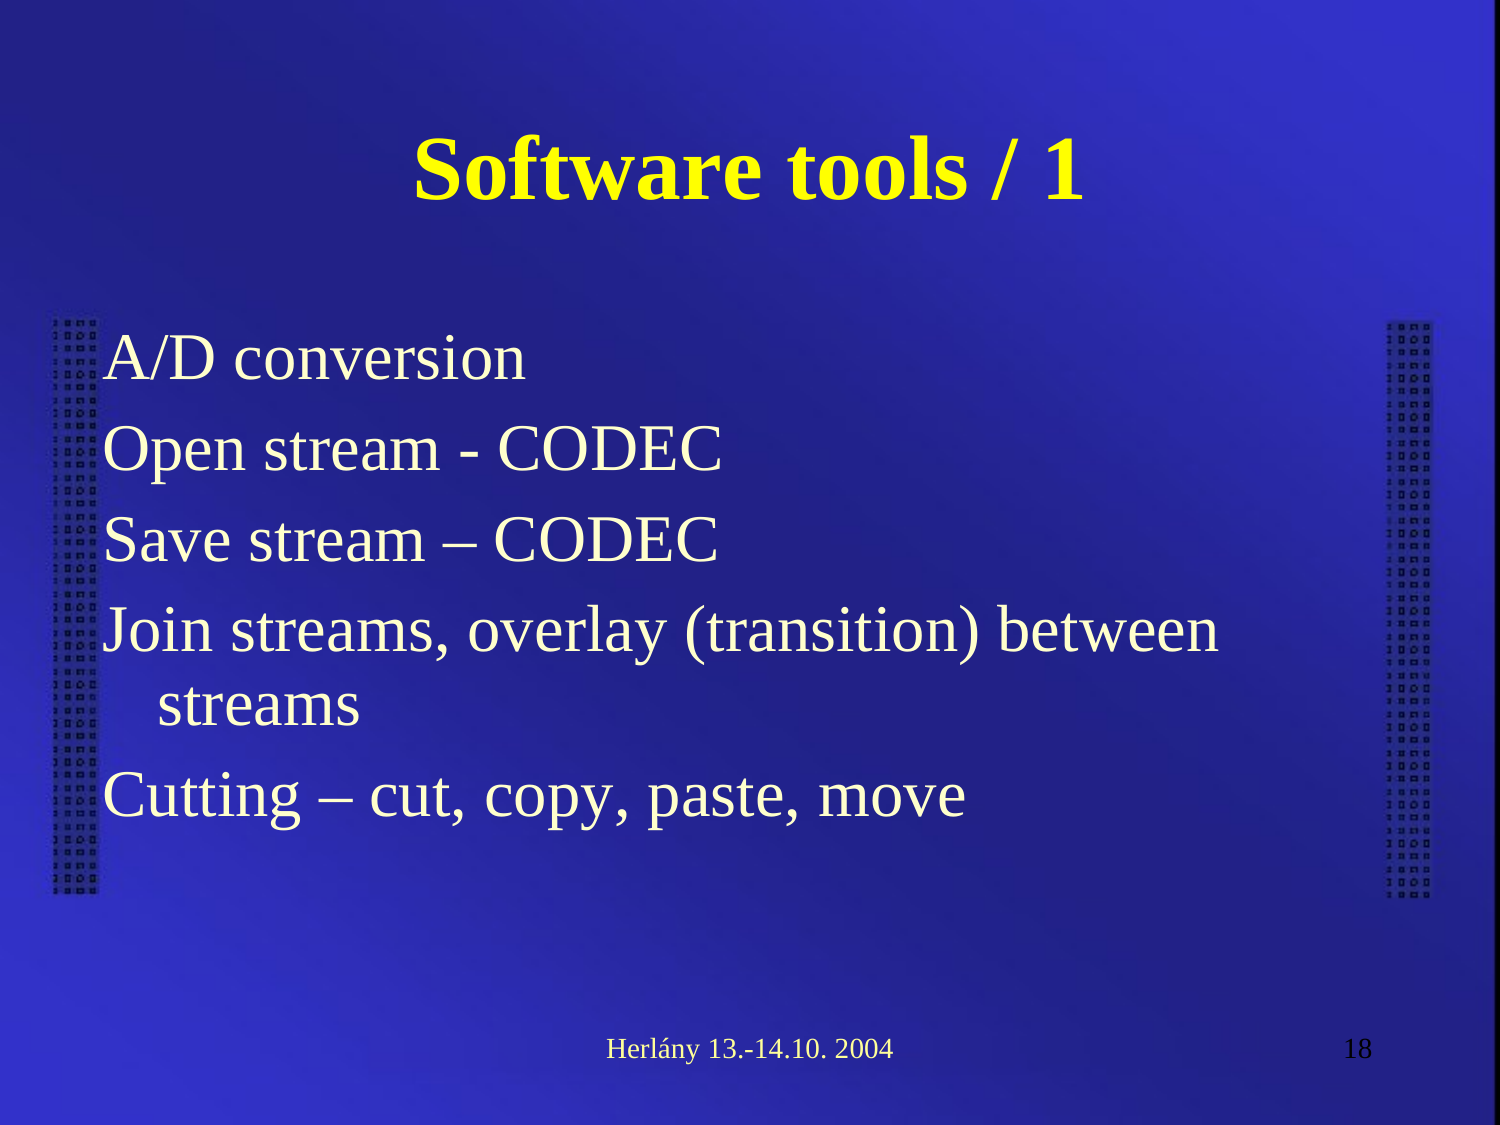

# Software tools / 1
A/D conversion
Open stream - CODEC
Save stream – CODEC
Join streams, overlay (transition) between streams
Cutting – cut, copy, paste, move
Herlány 13.-14.10. 2004